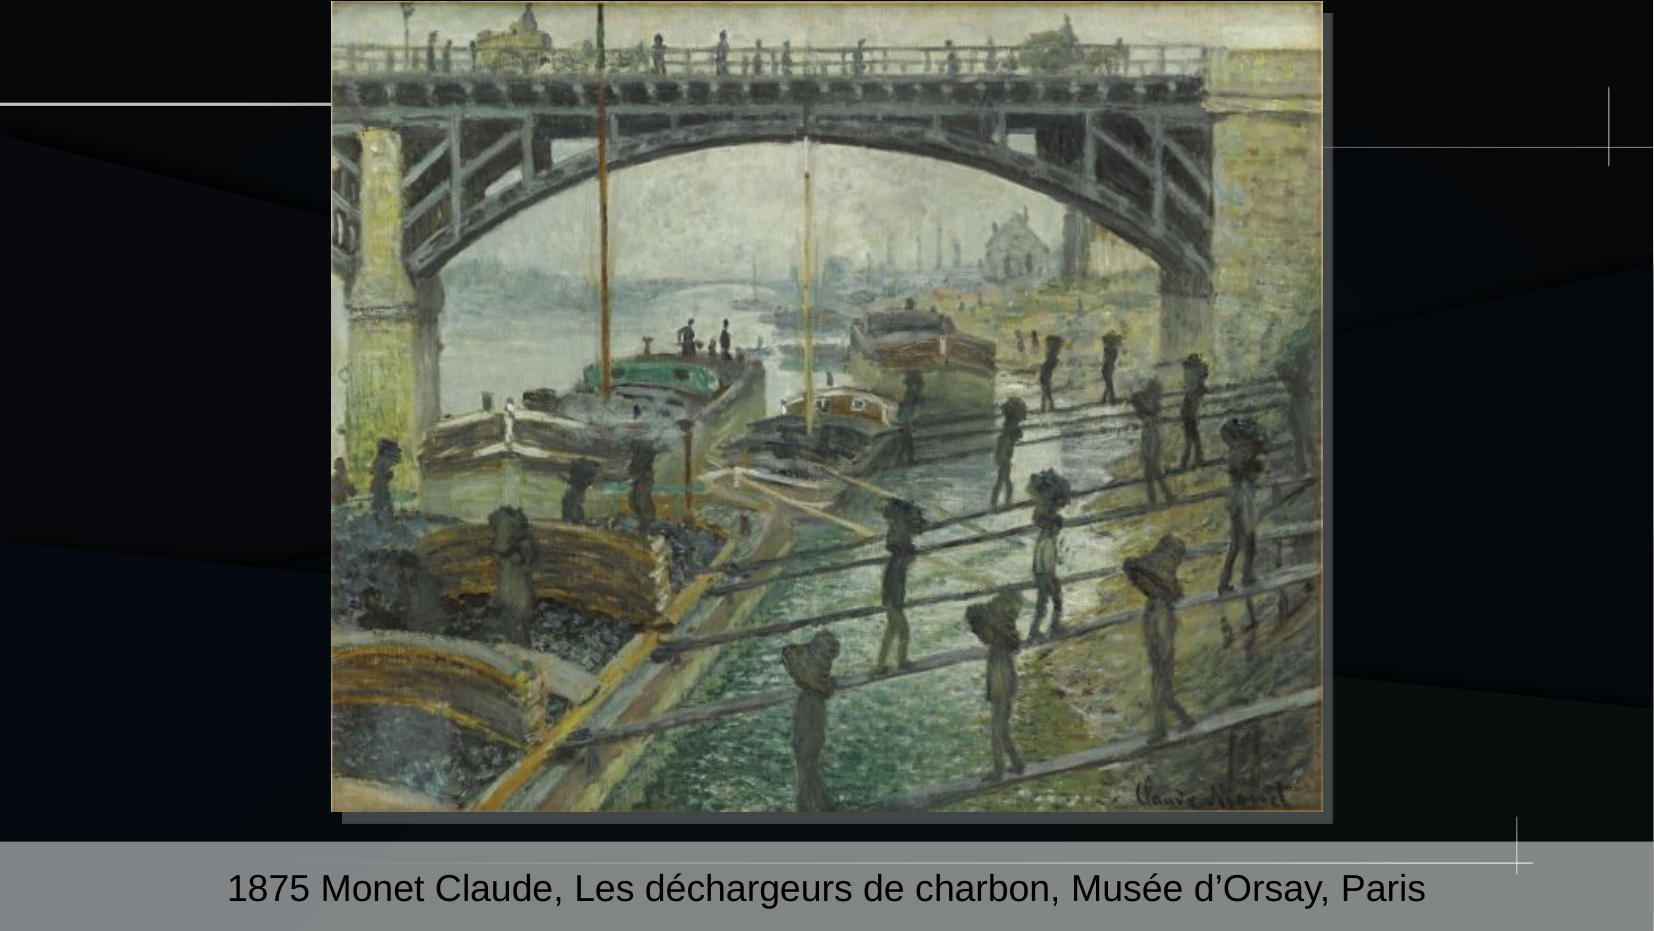

1875 Monet Claude, Les déchargeurs de charbon, Musée d’Orsay, Paris